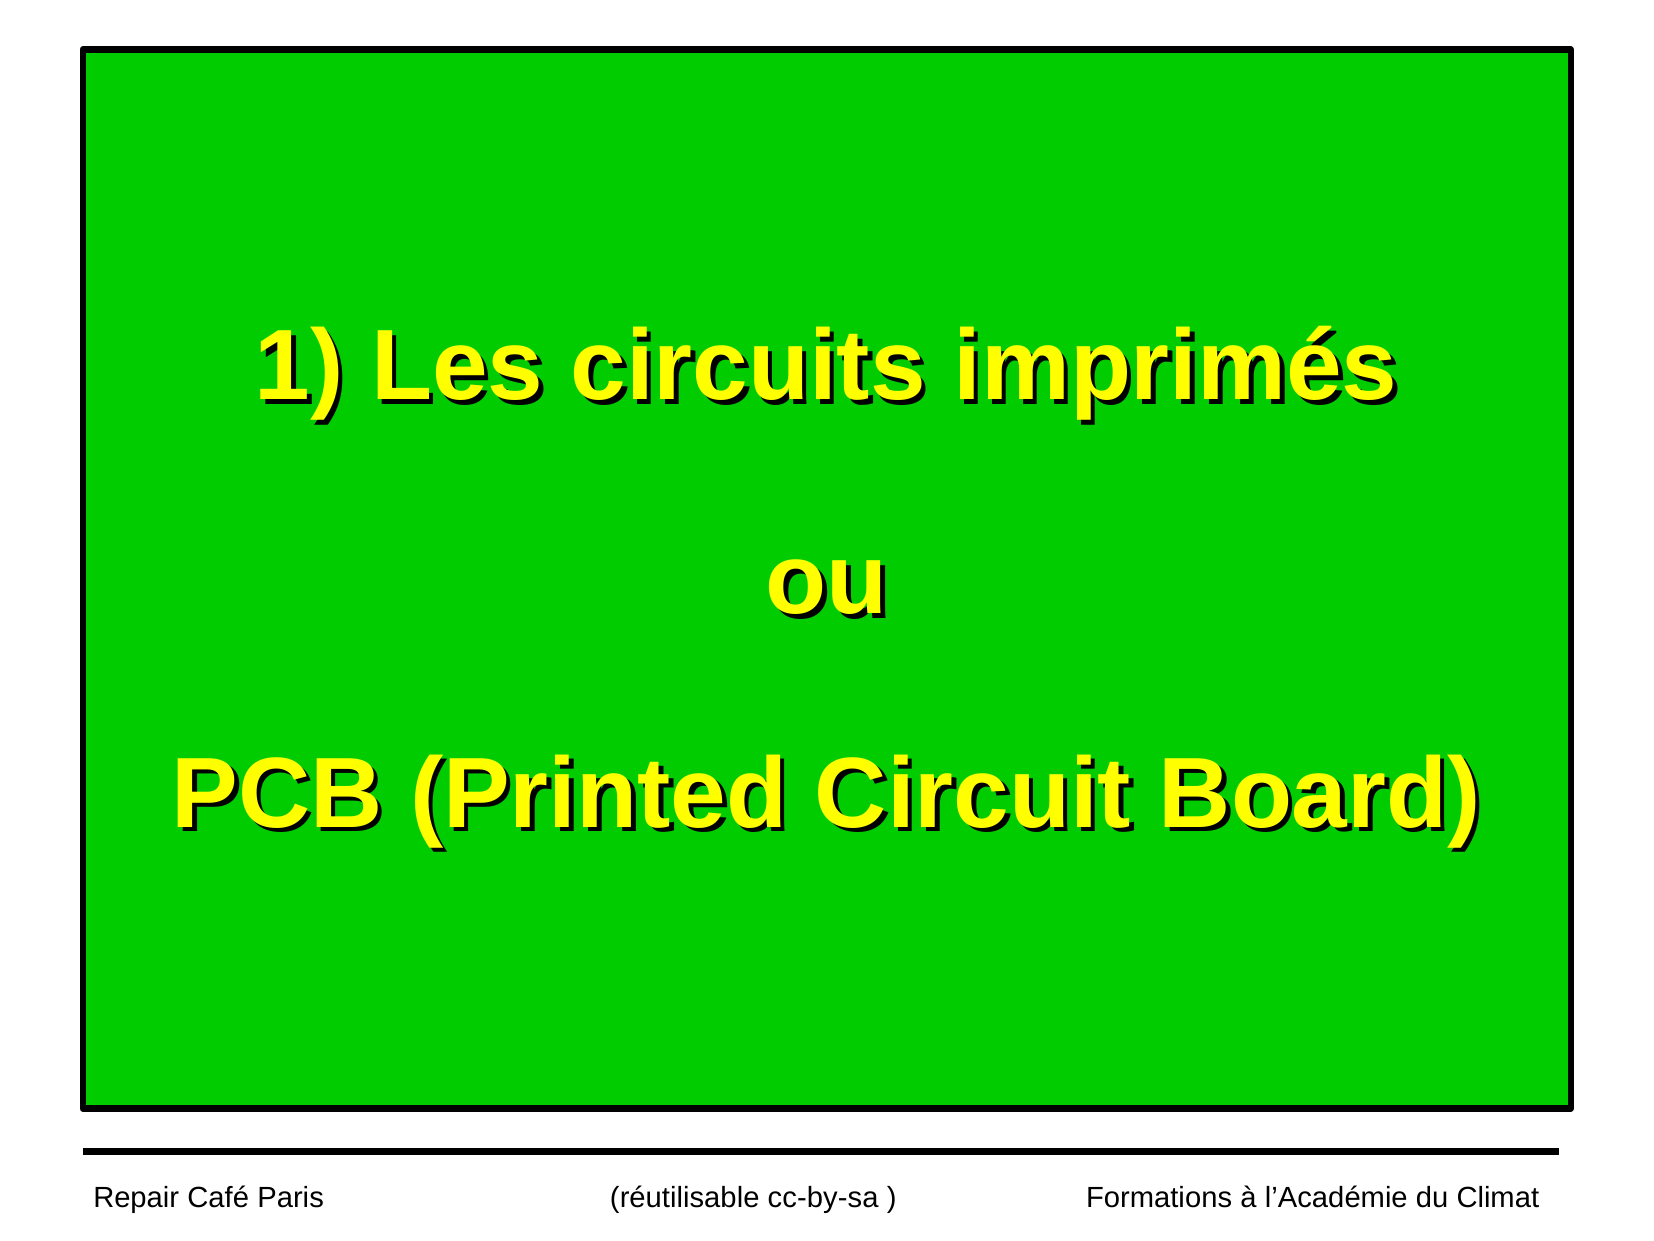

# 1) Les circuits imprimés
ou
PCB (Printed Circuit Board)